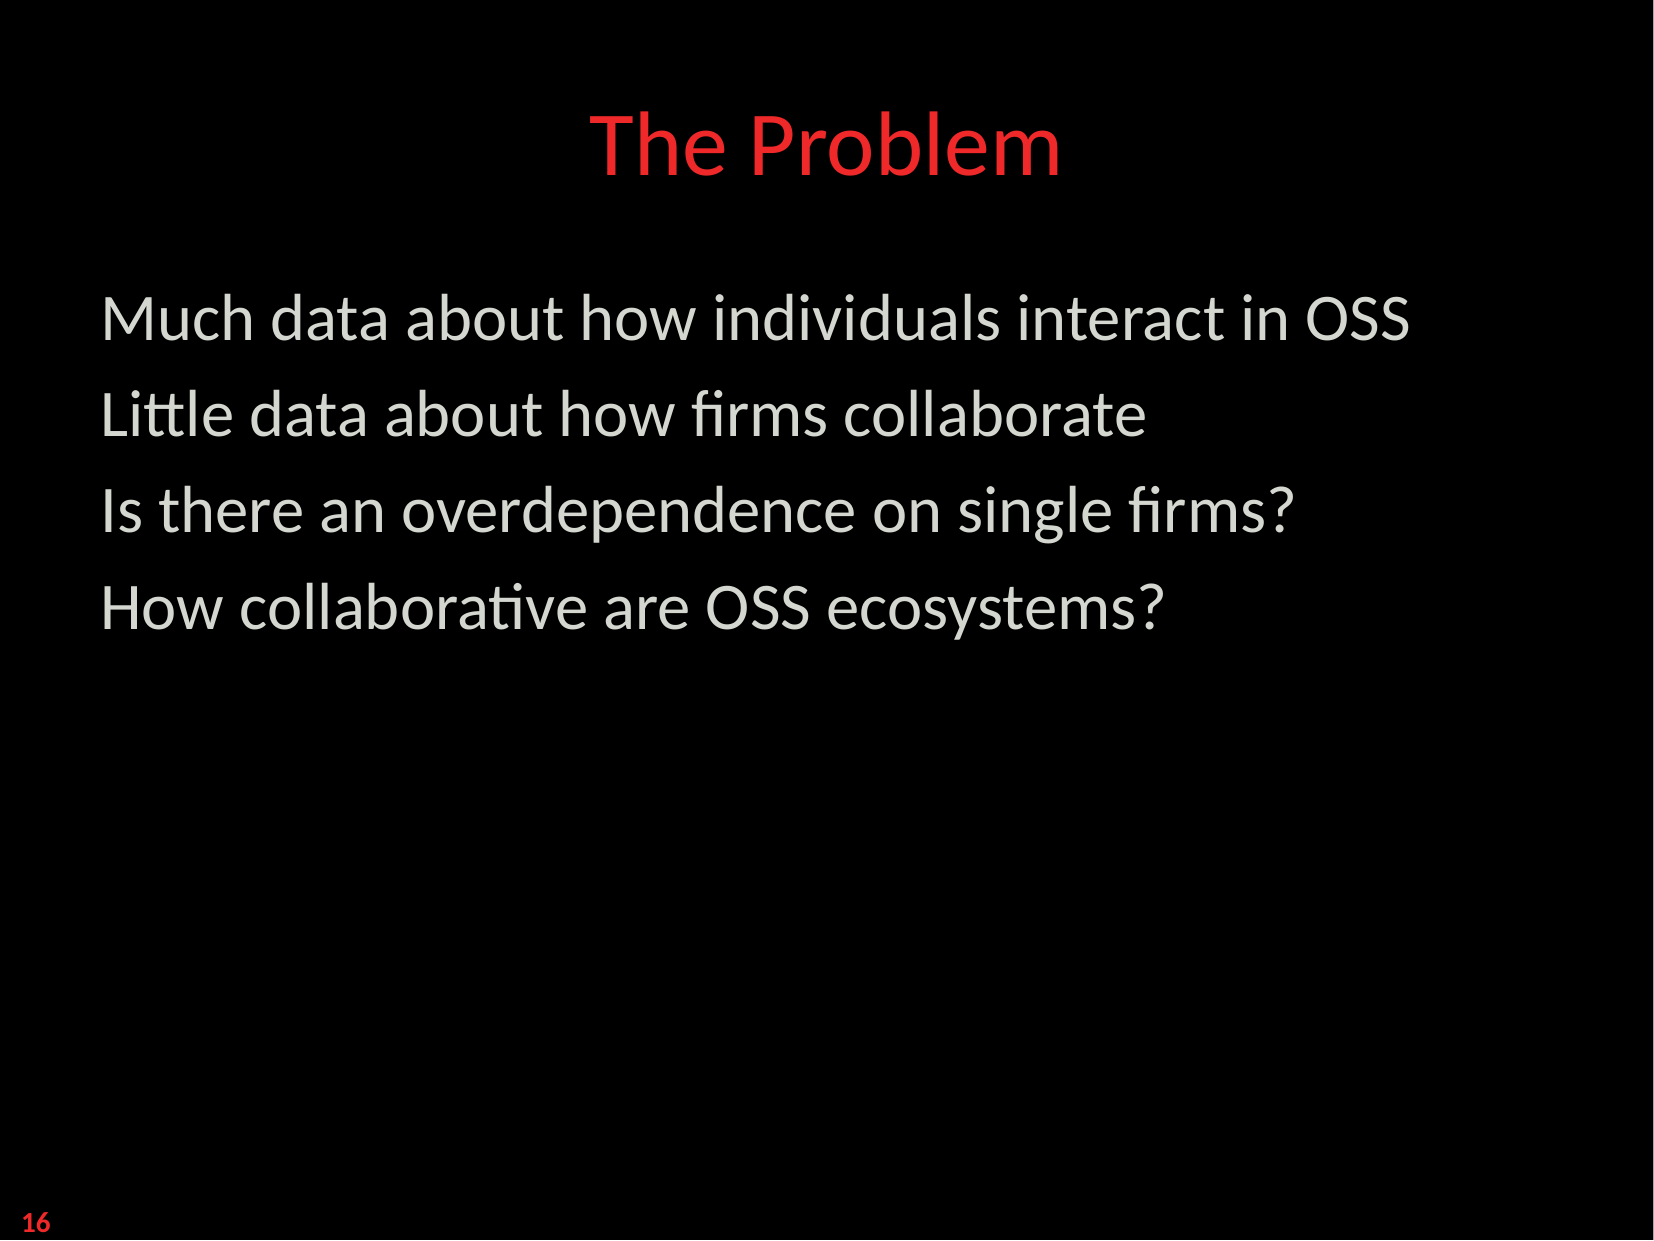

# The Problem
Much data about how individuals interact in OSS
Little data about how firms collaborate
Is there an overdependence on single firms?
How collaborative are OSS ecosystems?
16